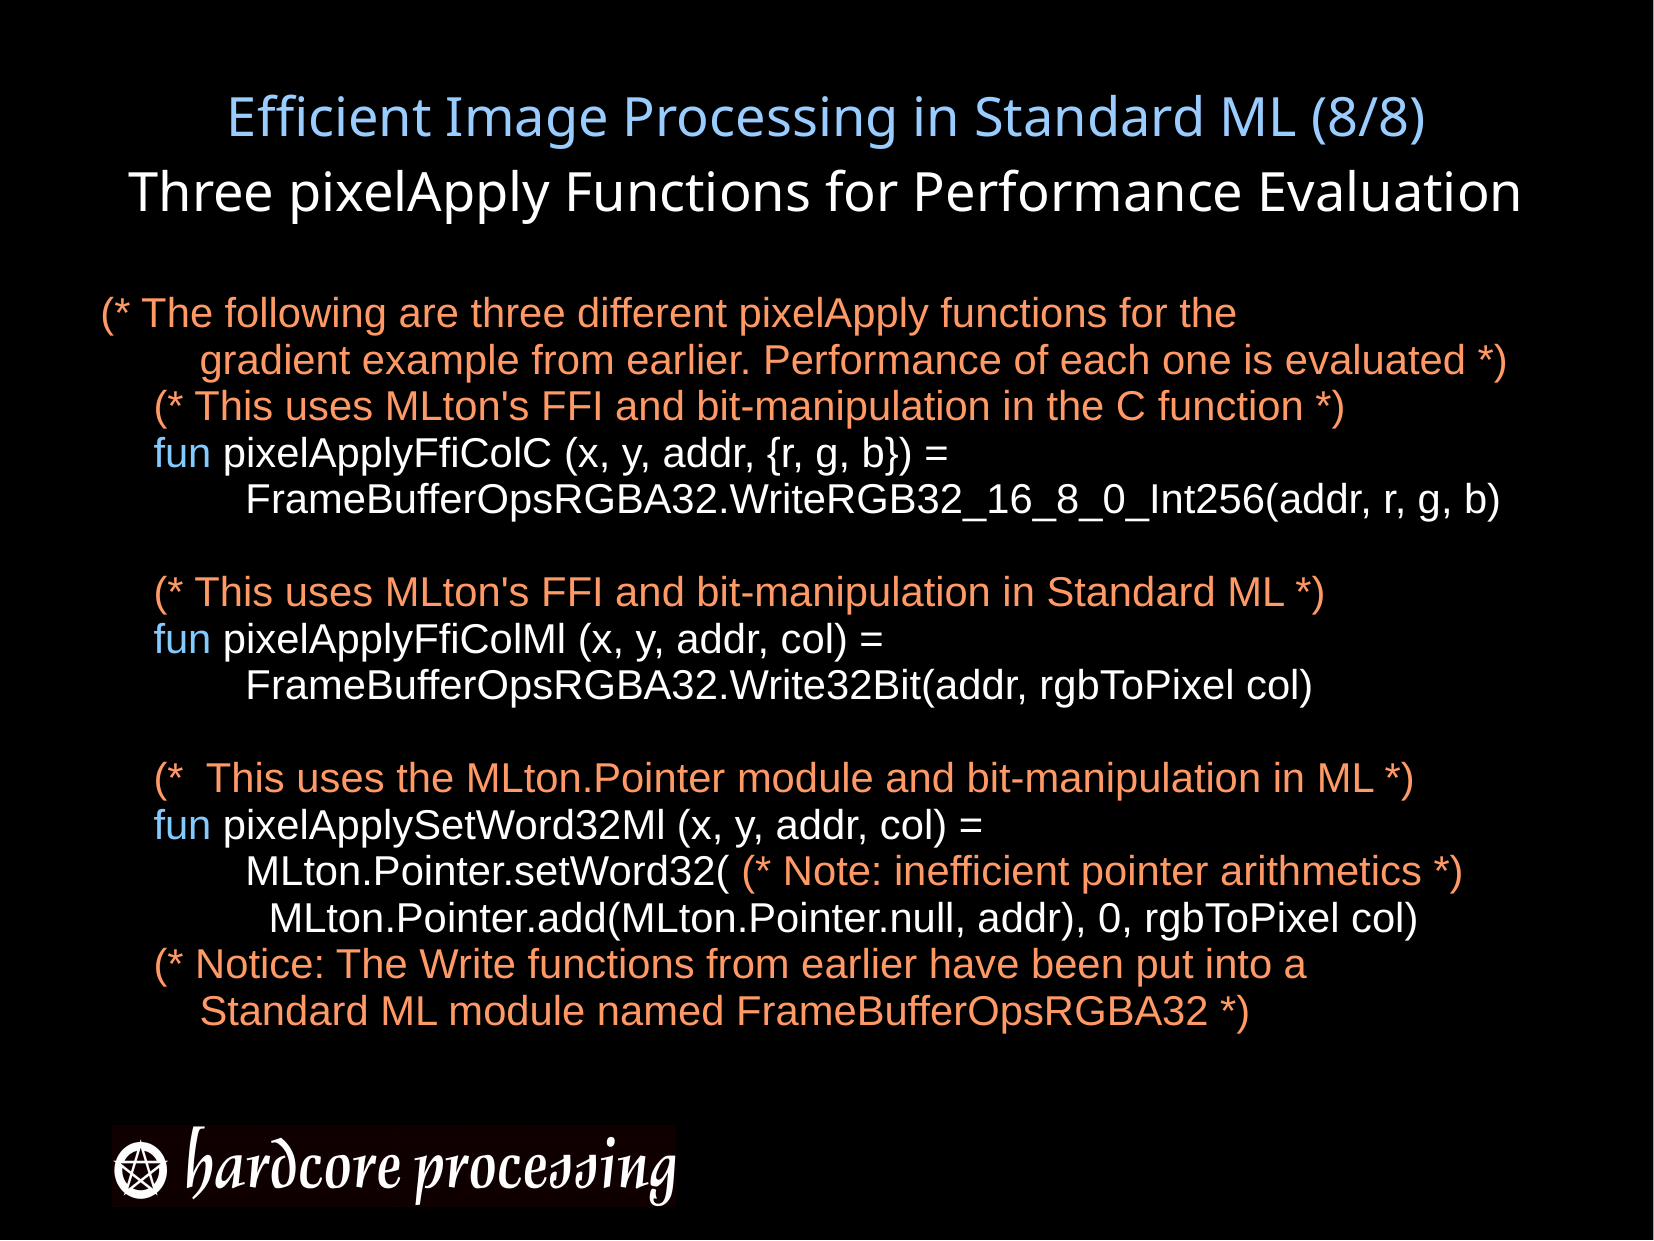

# Efficient Image Processing in Standard ML (8/8) Three pixelApply Functions for Performance Evaluation
(* The following are three different pixelApply functions for the
 gradient example from earlier. Performance of each one is evaluated *)
(* This uses MLton's FFI and bit-manipulation in the C function *)
fun pixelApplyFfiColC (x, y, addr, {r, g, b}) =
 FrameBufferOpsRGBA32.WriteRGB32_16_8_0_Int256(addr, r, g, b)
(* This uses MLton's FFI and bit-manipulation in Standard ML *)
fun pixelApplyFfiColMl (x, y, addr, col) =
 FrameBufferOpsRGBA32.Write32Bit(addr, rgbToPixel col)
(* This uses the MLton.Pointer module and bit-manipulation in ML *)
fun pixelApplySetWord32Ml (x, y, addr, col) =
 MLton.Pointer.setWord32( (* Note: inefficient pointer arithmetics *)
 MLton.Pointer.add(MLton.Pointer.null, addr), 0, rgbToPixel col)
(* Notice: The Write functions from earlier have been put into a
 Standard ML module named FrameBufferOpsRGBA32 *)